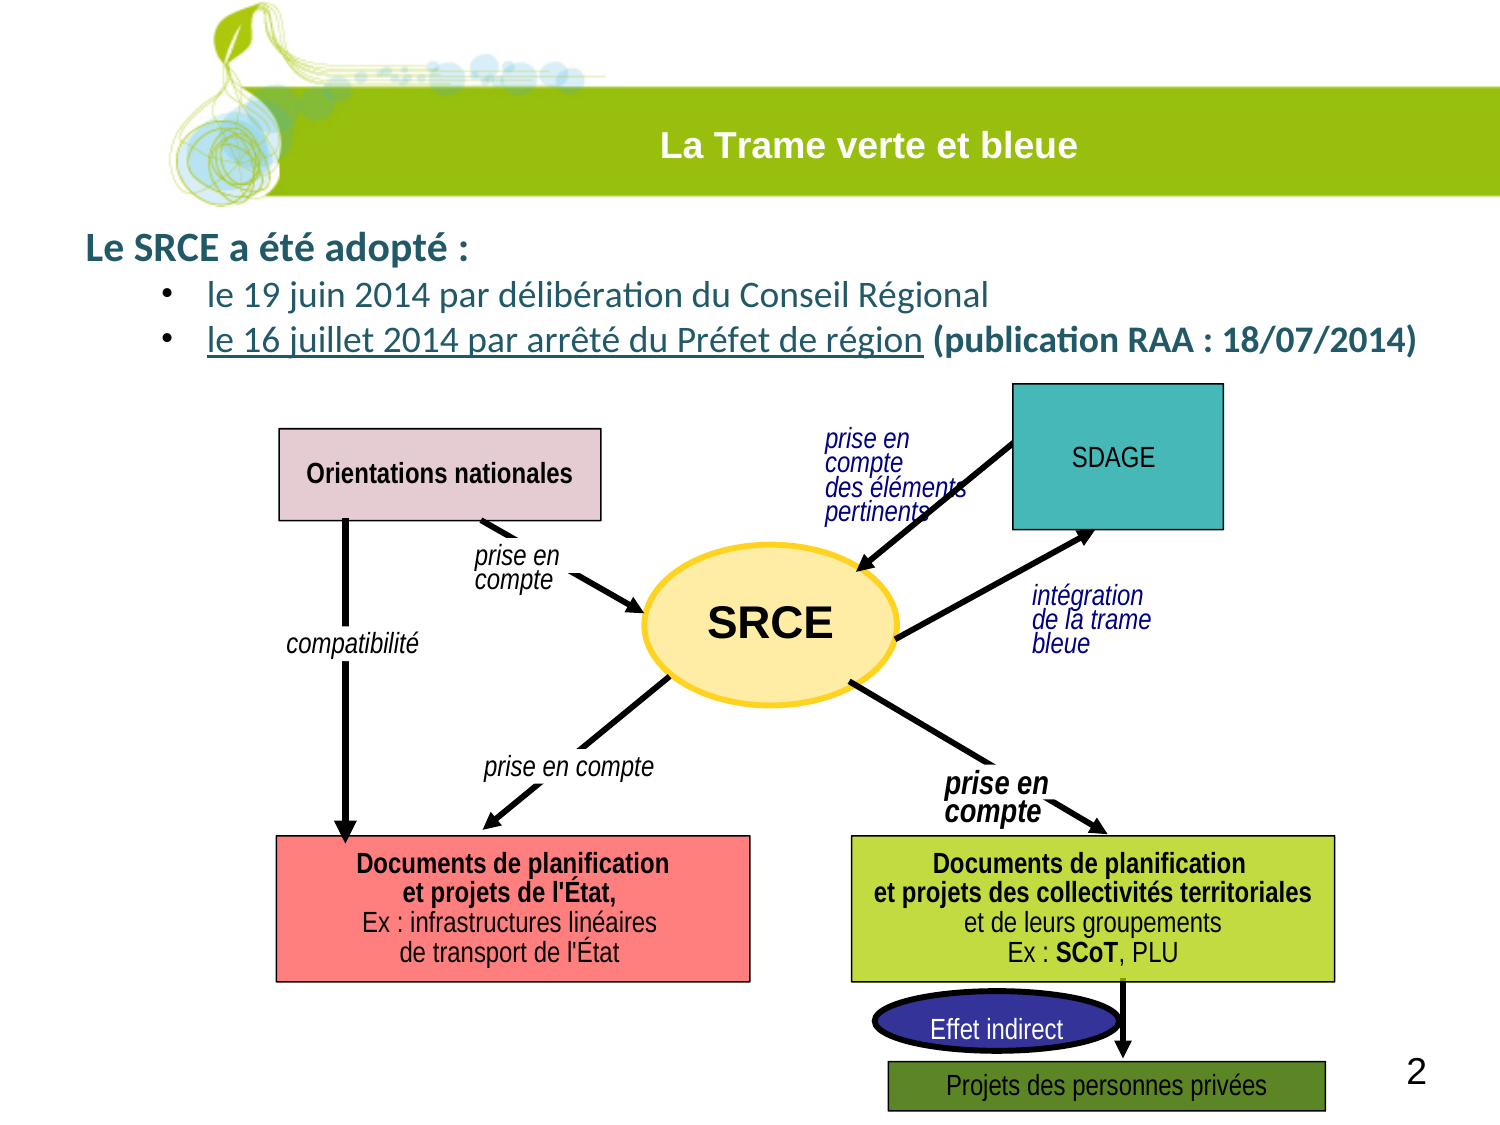

La Trame verte et bleue
Le SRCE a été adopté :
le 19 juin 2014 par délibération du Conseil Régional
le 16 juillet 2014 par arrêté du Préfet de région (publication RAA : 18/07/2014)
SDAGE
prise en compte
des éléments pertinents
Orientations nationales
prise en compte
SRCE
intégration
de la trame bleue
compatibilité
prise en compte
prise en compte
Documents de planification
et projets de l'État,
Ex : infrastructures linéaires
de transport de l'État
Documents de planification
et projets des collectivités territoriales
et de leurs groupements
Ex : SCoT, PLU
Effet indirect
Projets des personnes privées